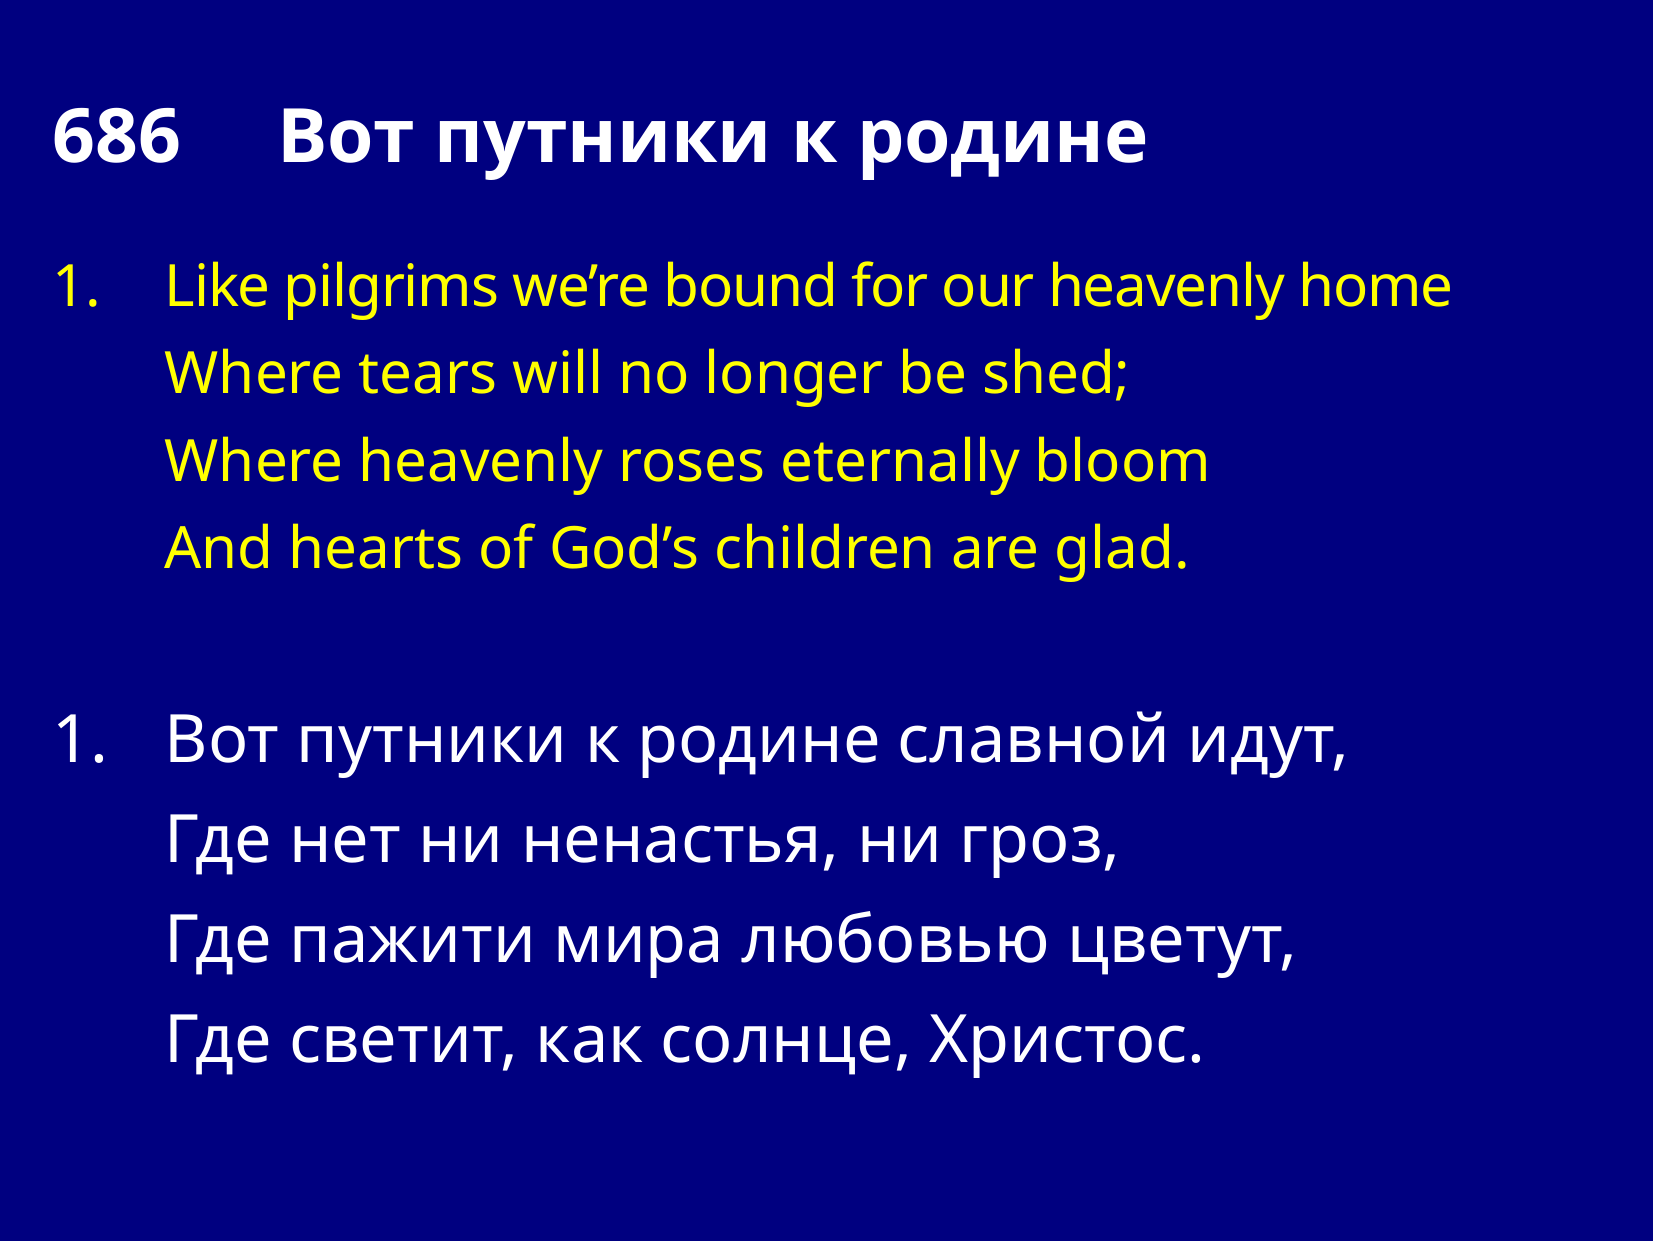

686	Вот путники к родине
1.	Like pilgrims we’re bound for our heavenly home
	Where tears will no longer be shed;
	Where heavenly roses eternally bloom
	And hearts of God’s children are glad.
1.	Вот путники к родине славной идут,
	Где нет ни ненастья, ни гроз,
	Где пажити мира любовью цветут,
	Где светит, как солнце, Христос.